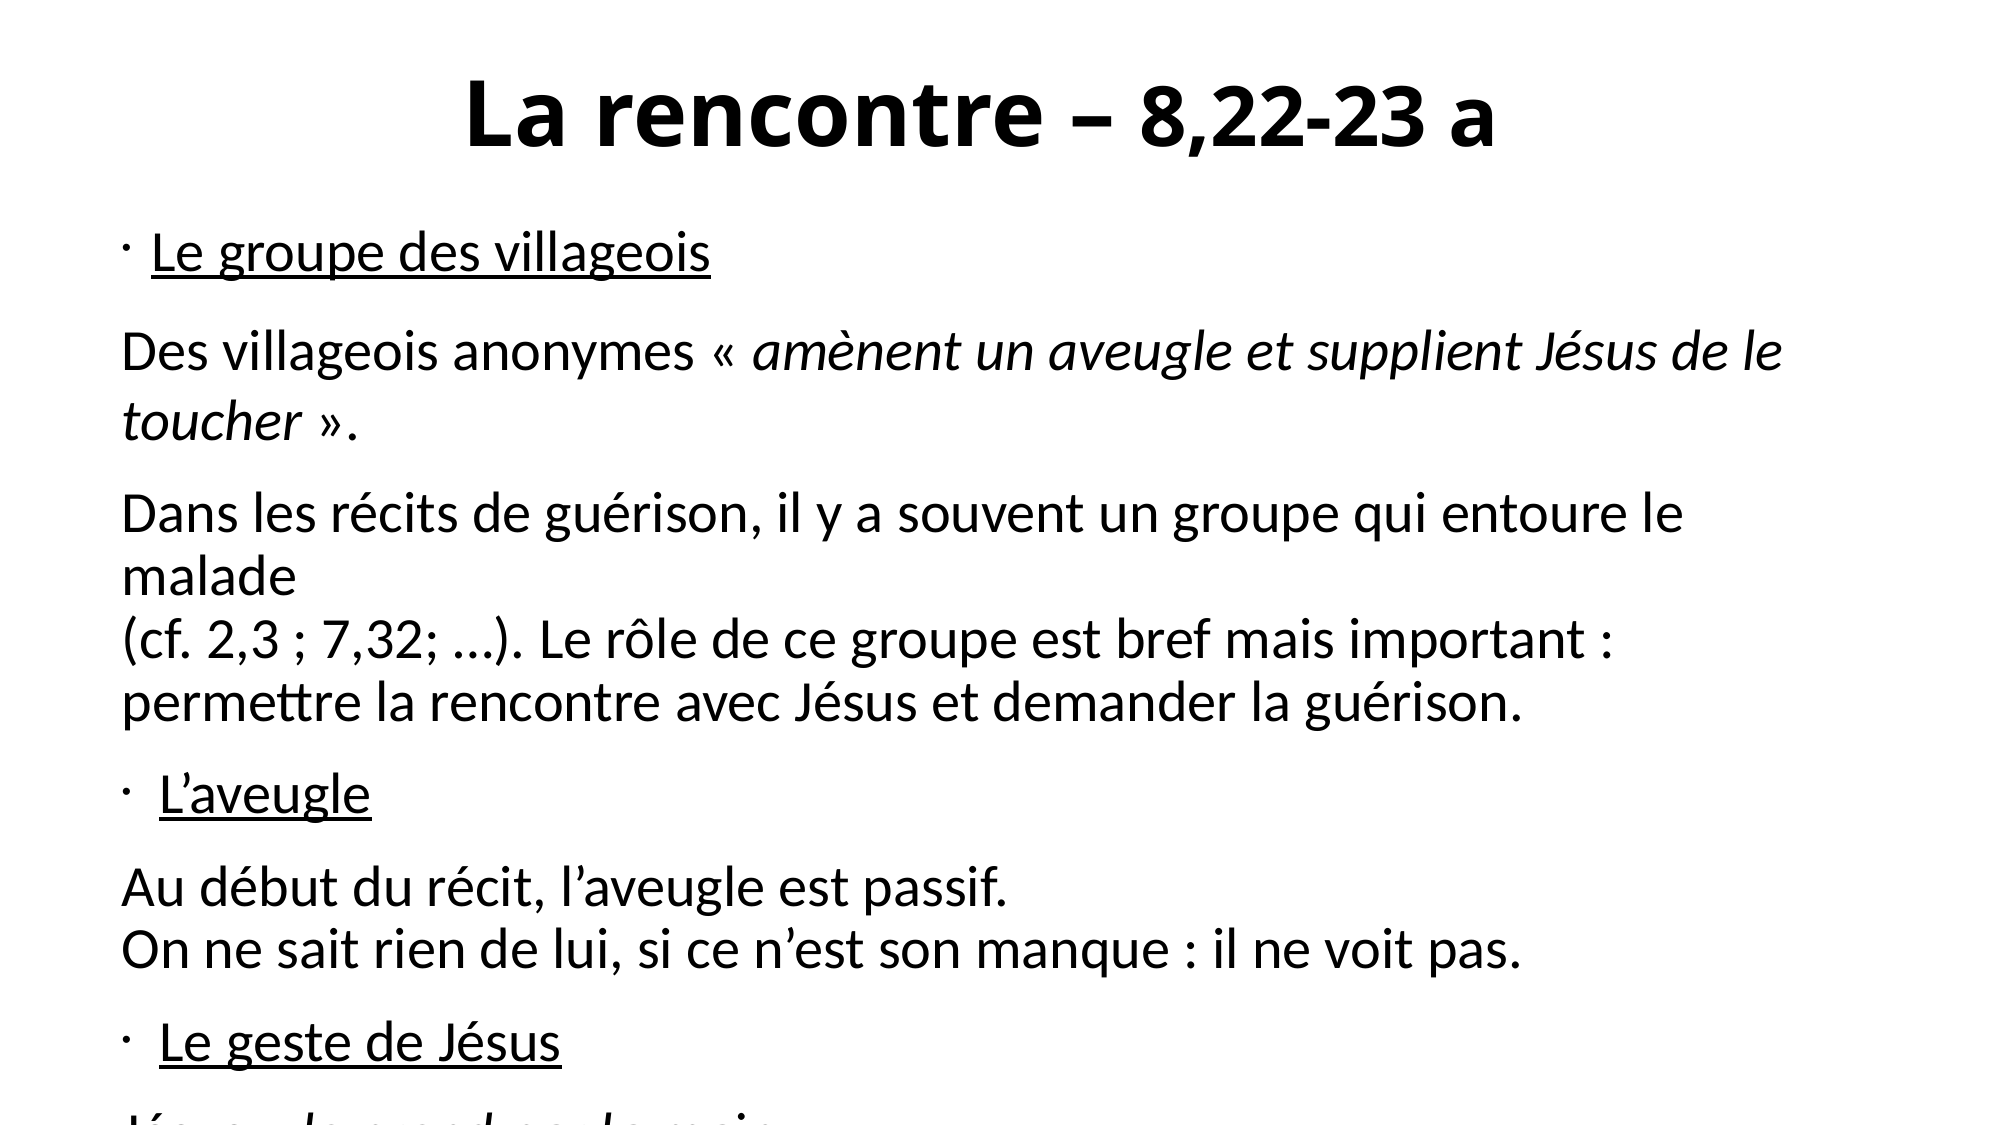

# La rencontre – 8,22-23 a
Le groupe des villageois
Des villageois anonymes « amènent un aveugle et supplient Jésus de le toucher ».
Dans les récits de guérison, il y a souvent un groupe qui entoure le malade
(cf. 2,3 ; 7,32; …). Le rôle de ce groupe est bref mais important :
permettre la rencontre avec Jésus et demander la guérison.
L’aveugle
Au début du récit, l’aveugle est passif.
On ne sait rien de lui, si ce n’est son manque : il ne voit pas.
Le geste de Jésus
Jésus « le prend par la main ».
Aucune parole n’est échangée, mais le contact corporel est établi.
L’éloignement
Jésus « l’emmène hors du village ».
S’agit-il de trouver la tranquillité pour une intervention délicate ?
ou la guérison passe-t-elle par une rupture avec son existence passée ?